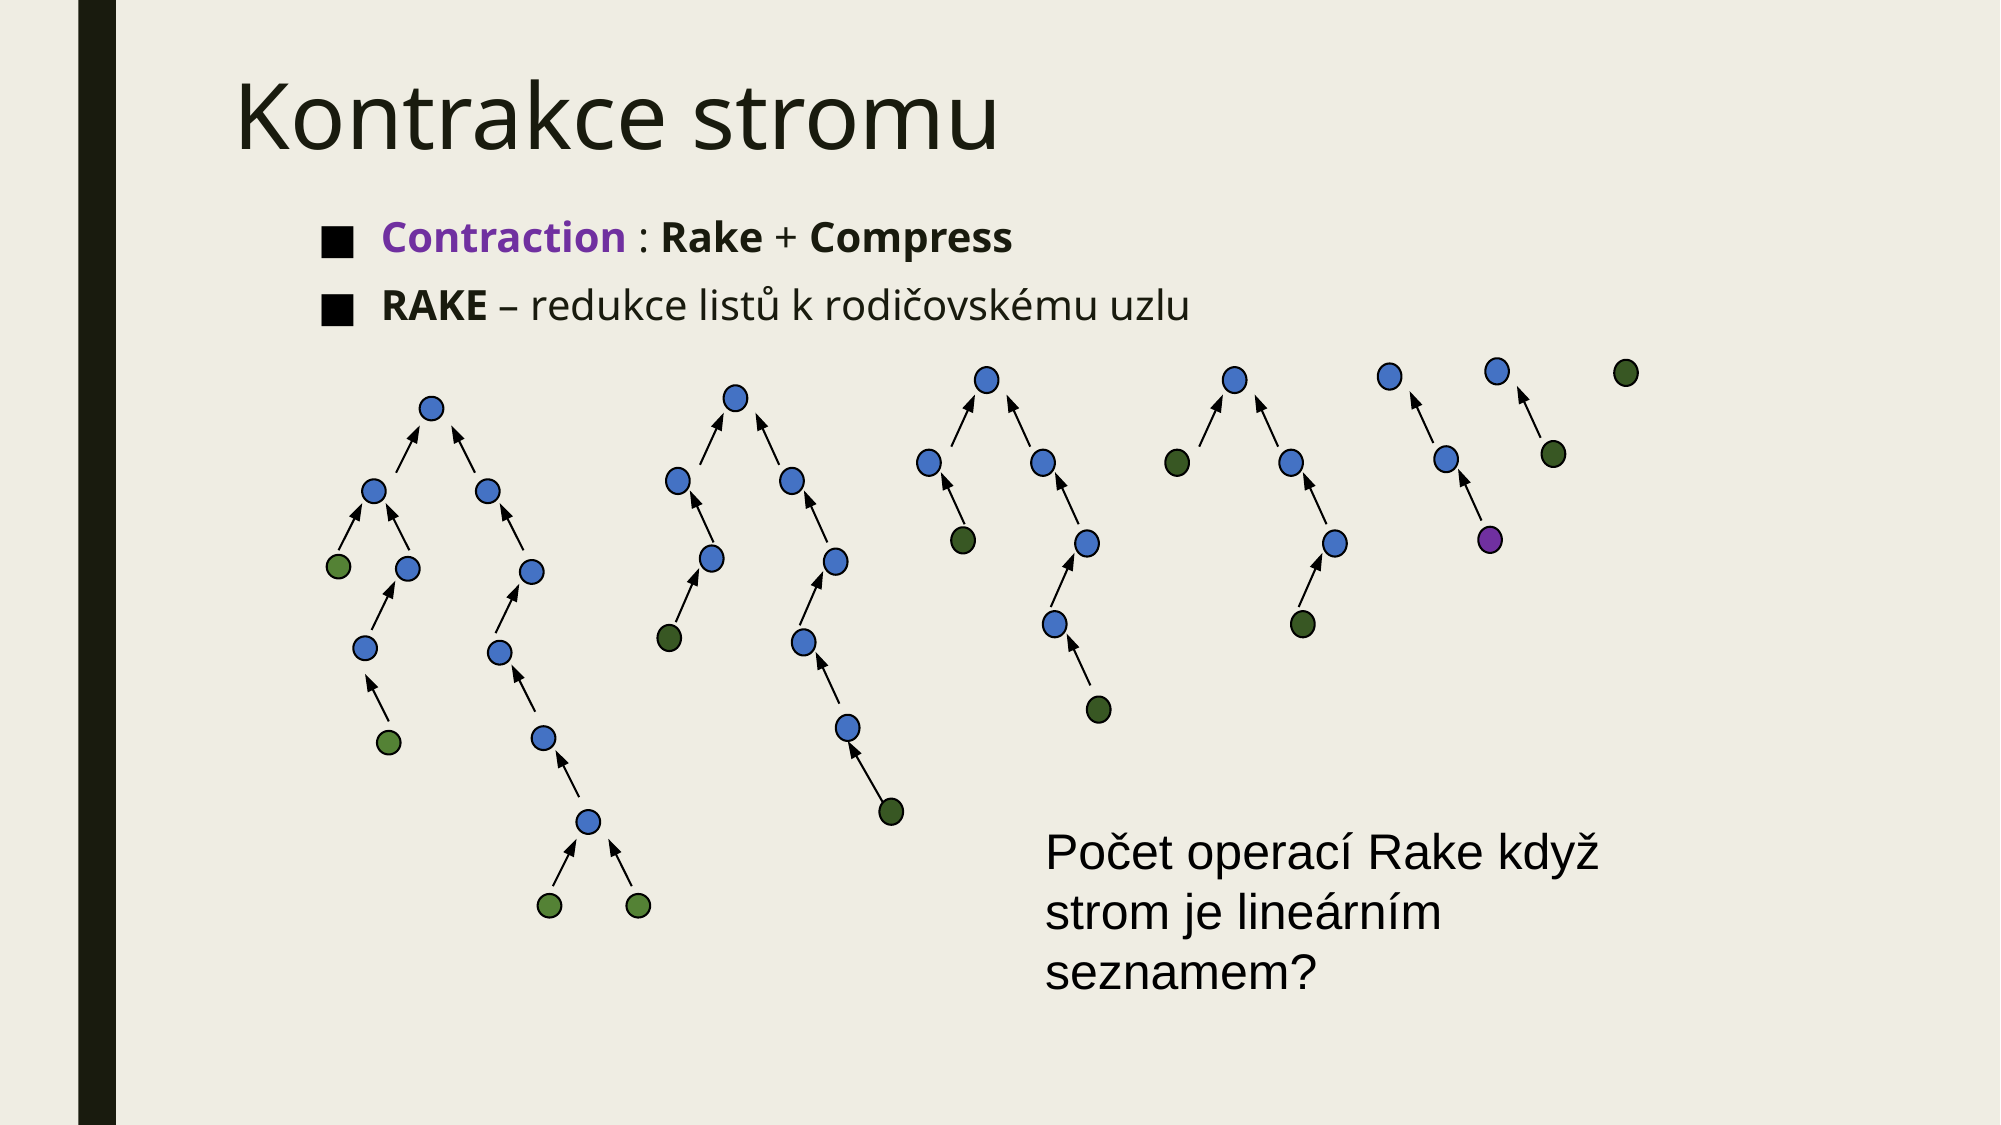

# Kontrakce stromu
Contraction : Rake + Compress
RAKE – redukce listů k rodičovskému uzlu
Počet operací Rake když
strom je lineárním
seznamem?